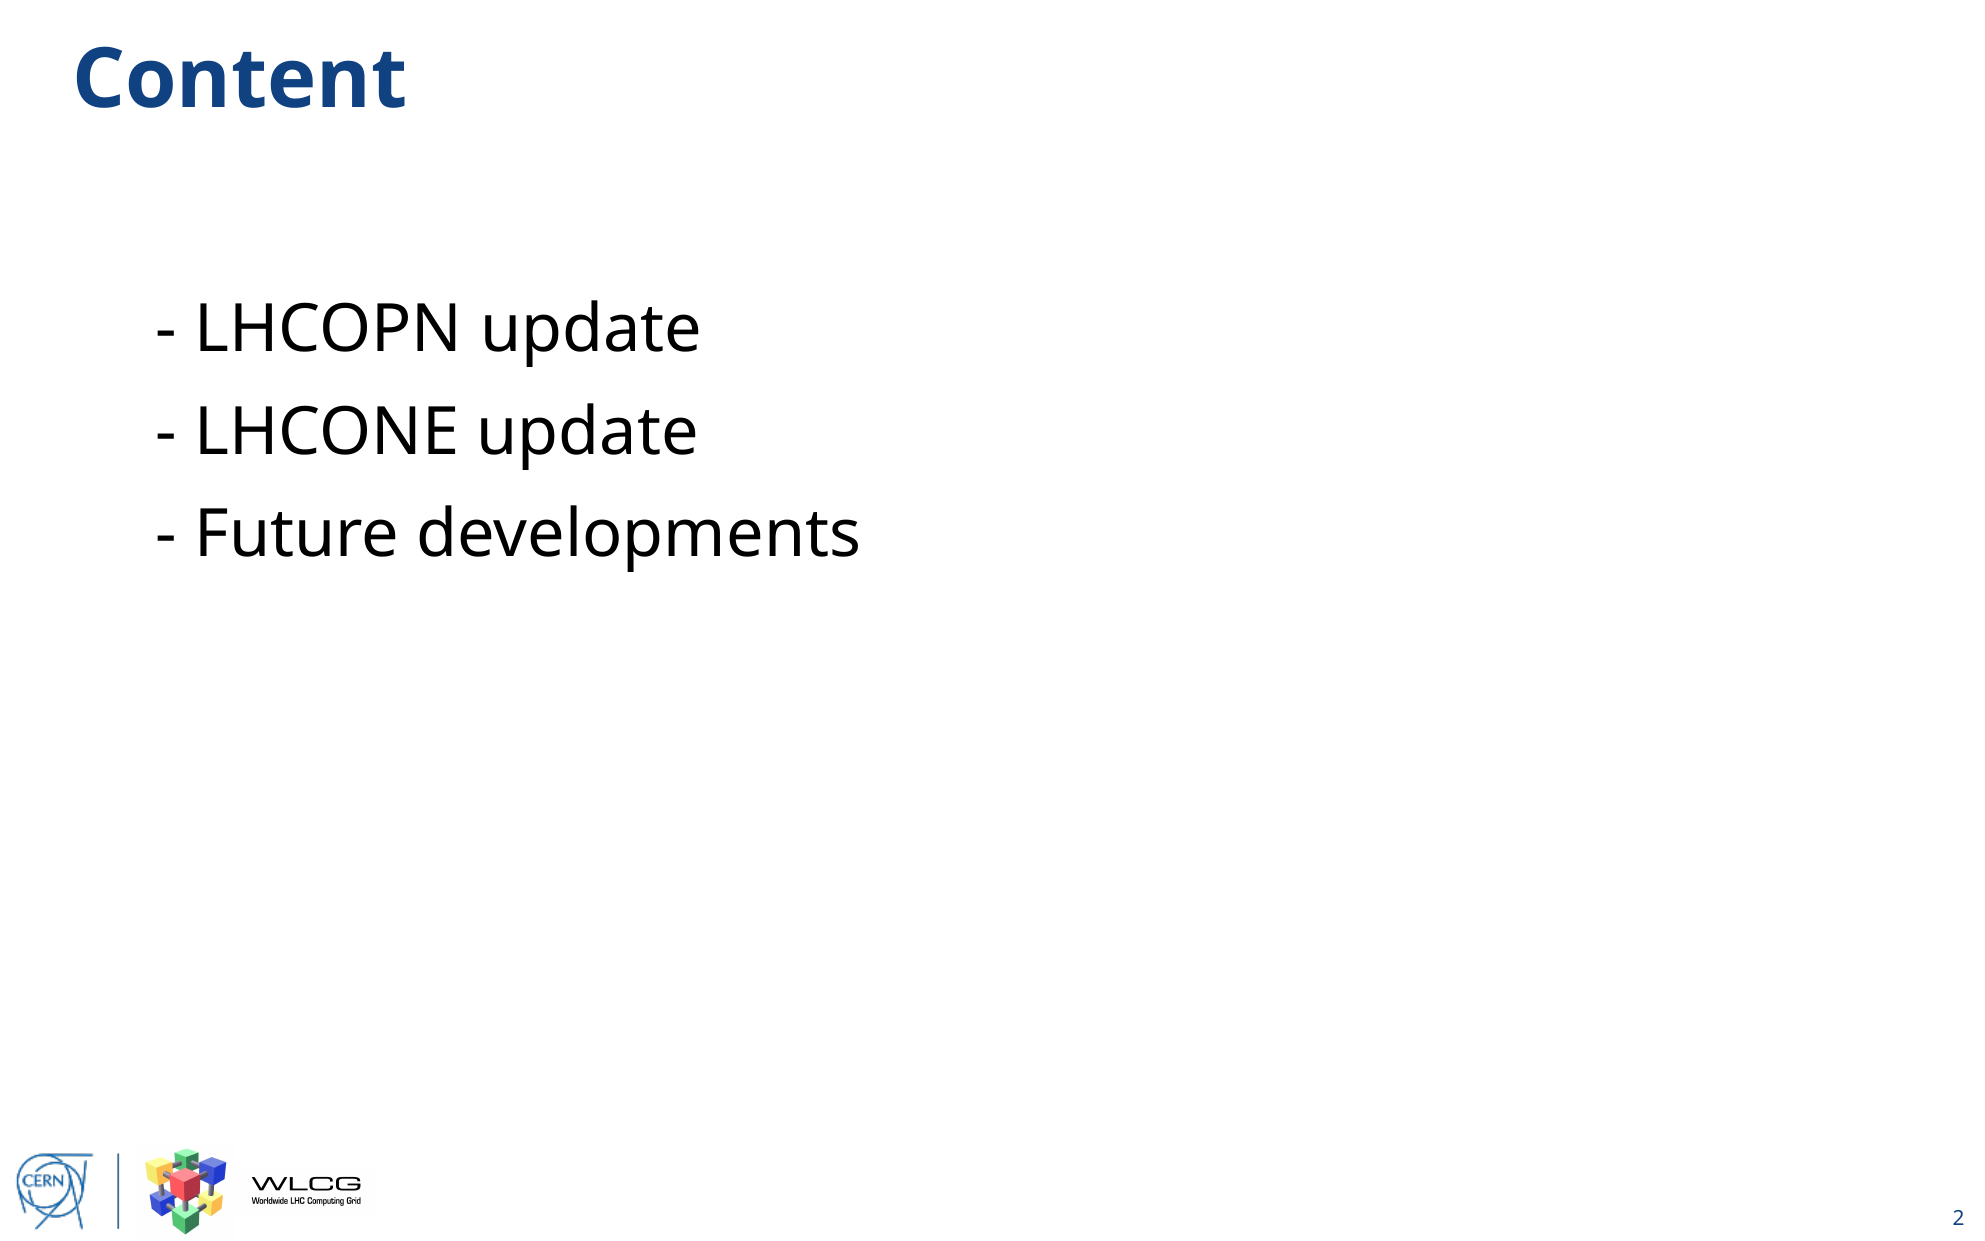

# Content
- LHCOPN update
- LHCONE update
- Future developments